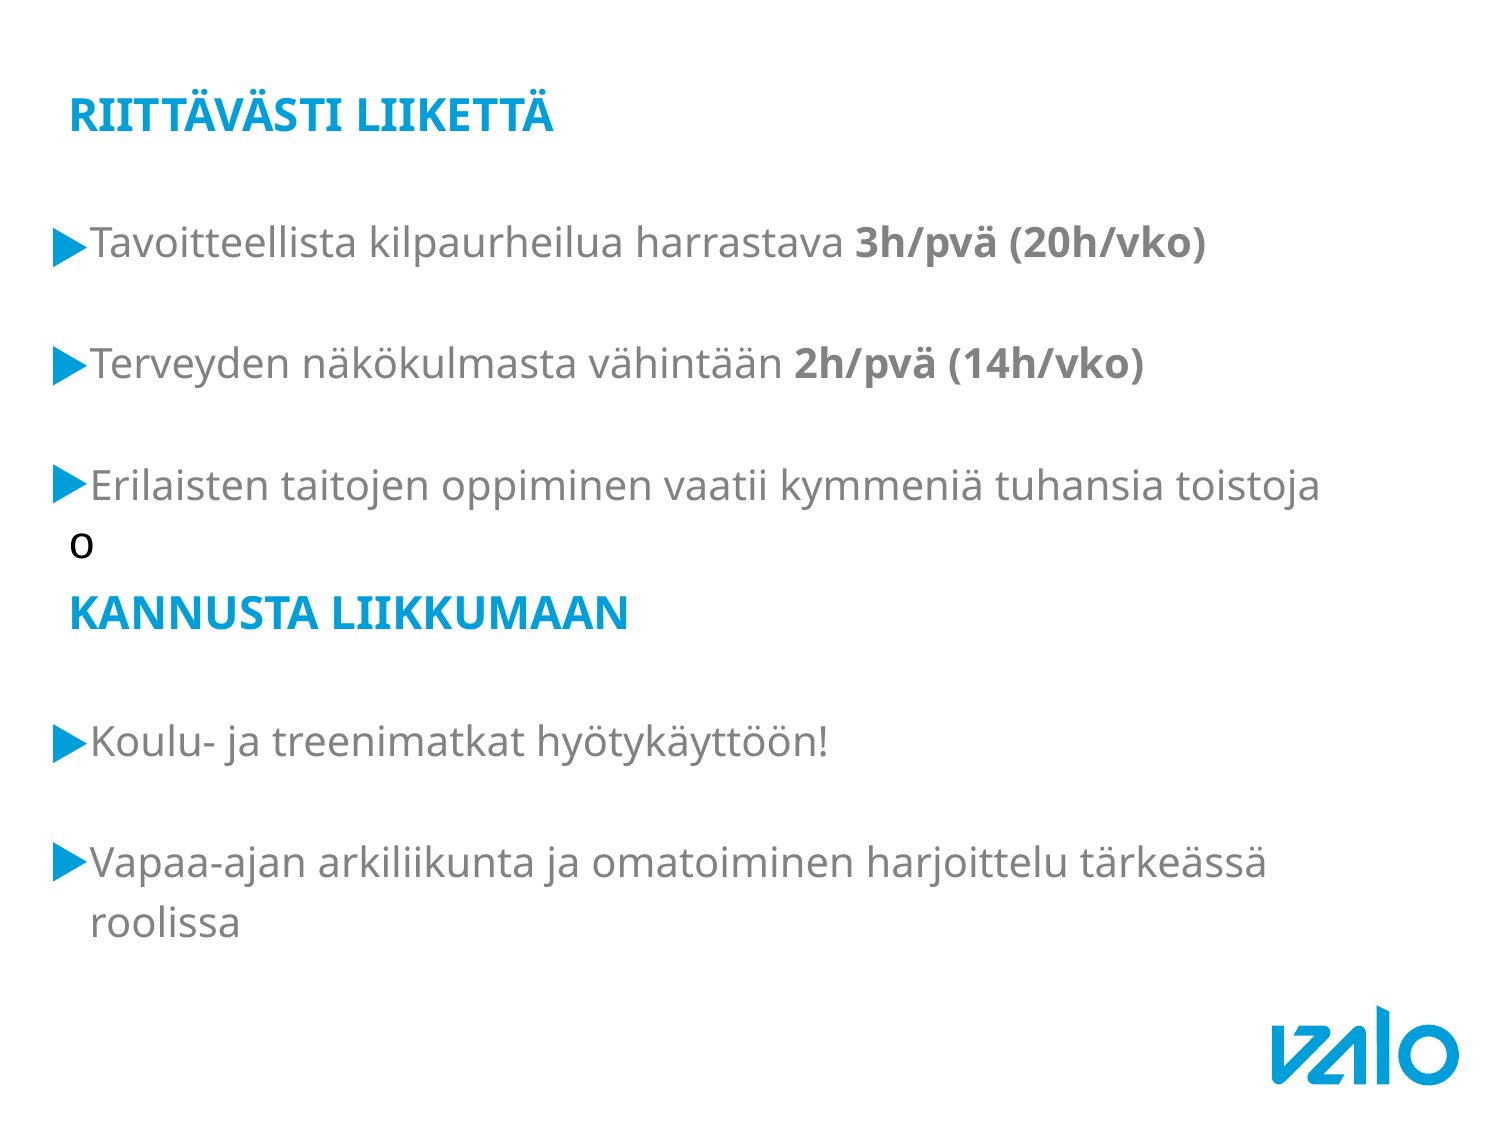

# RIITTÄVÄSTI LIIKETTÄ
 Tavoitteellista kilpaurheilua harrastava 3h/pvä (20h/vko)
 Terveyden näkökulmasta vähintään 2h/pvä (14h/vko)
 Erilaisten taitojen oppiminen vaatii kymmeniä tuhansia toistoja
KANNUSTA LIIKKUMAAN
 Koulu- ja treenimatkat hyötykäyttöön!
 Vapaa-ajan arkiliikunta ja omatoiminen harjoittelu tärkeässä
 roolissa